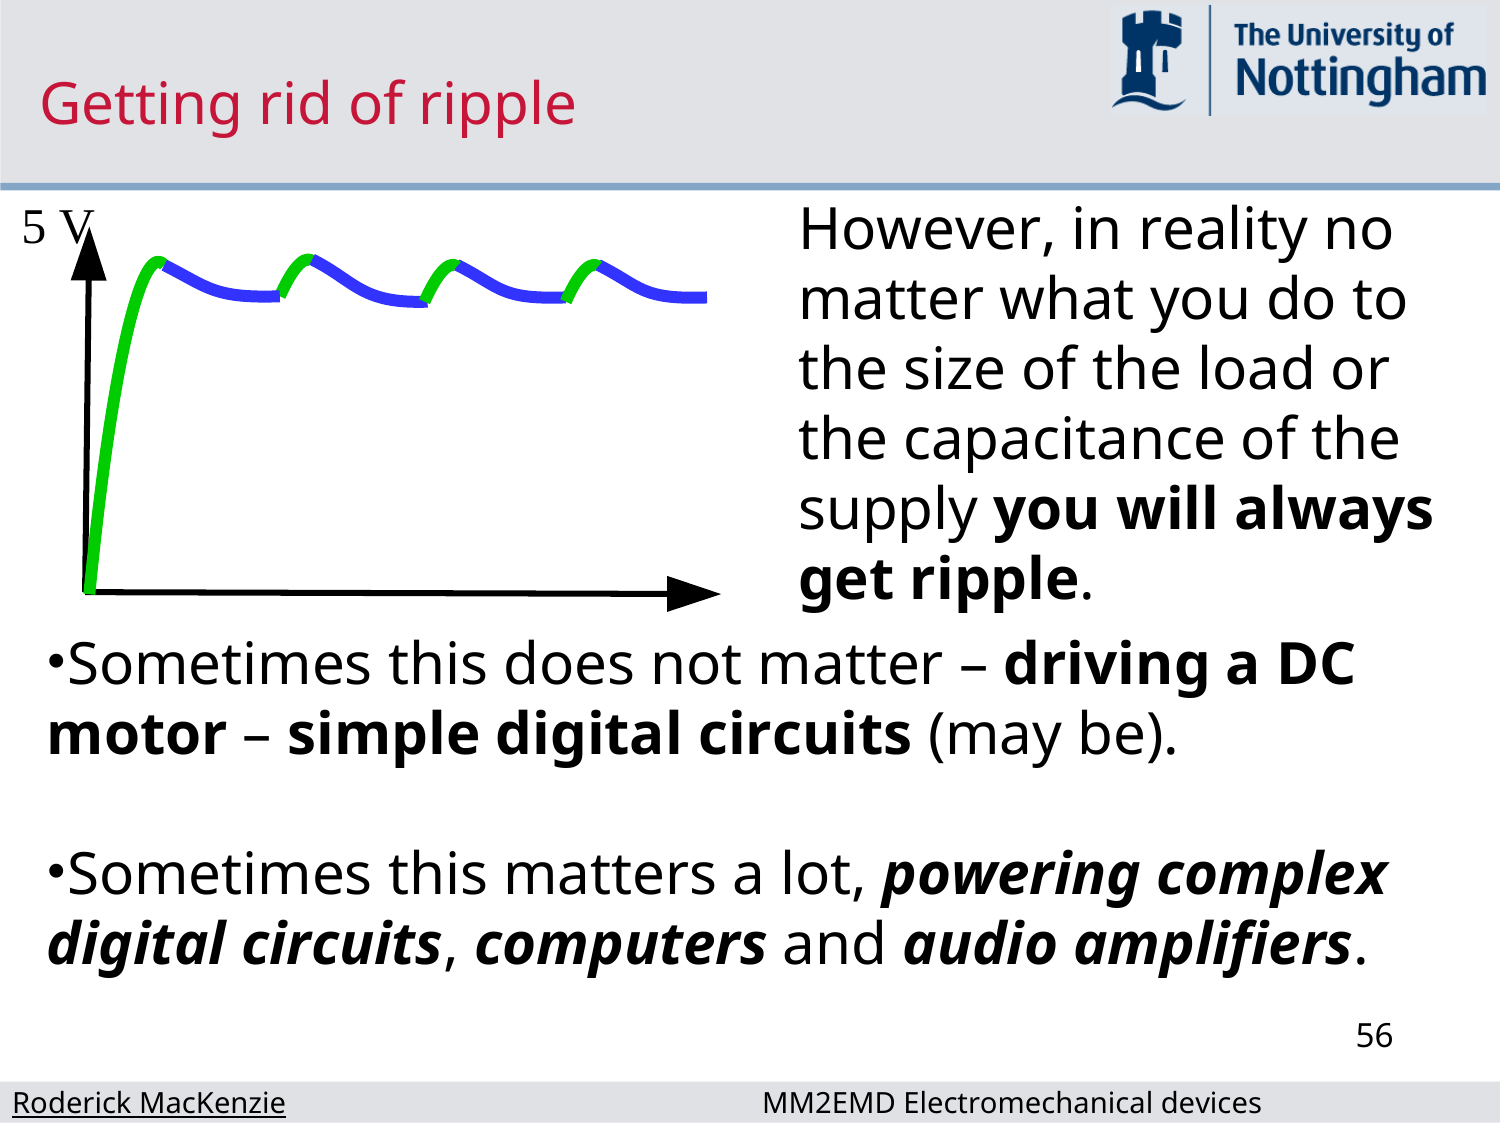

# Getting rid of ripple
However, in reality no matter what you do to the size of the load or the capacitance of the supply you will always get ripple.
5 V
Sometimes this does not matter – driving a DC motor – simple digital circuits (may be).
Sometimes this matters a lot, powering complex digital circuits, computers and audio amplifiers.